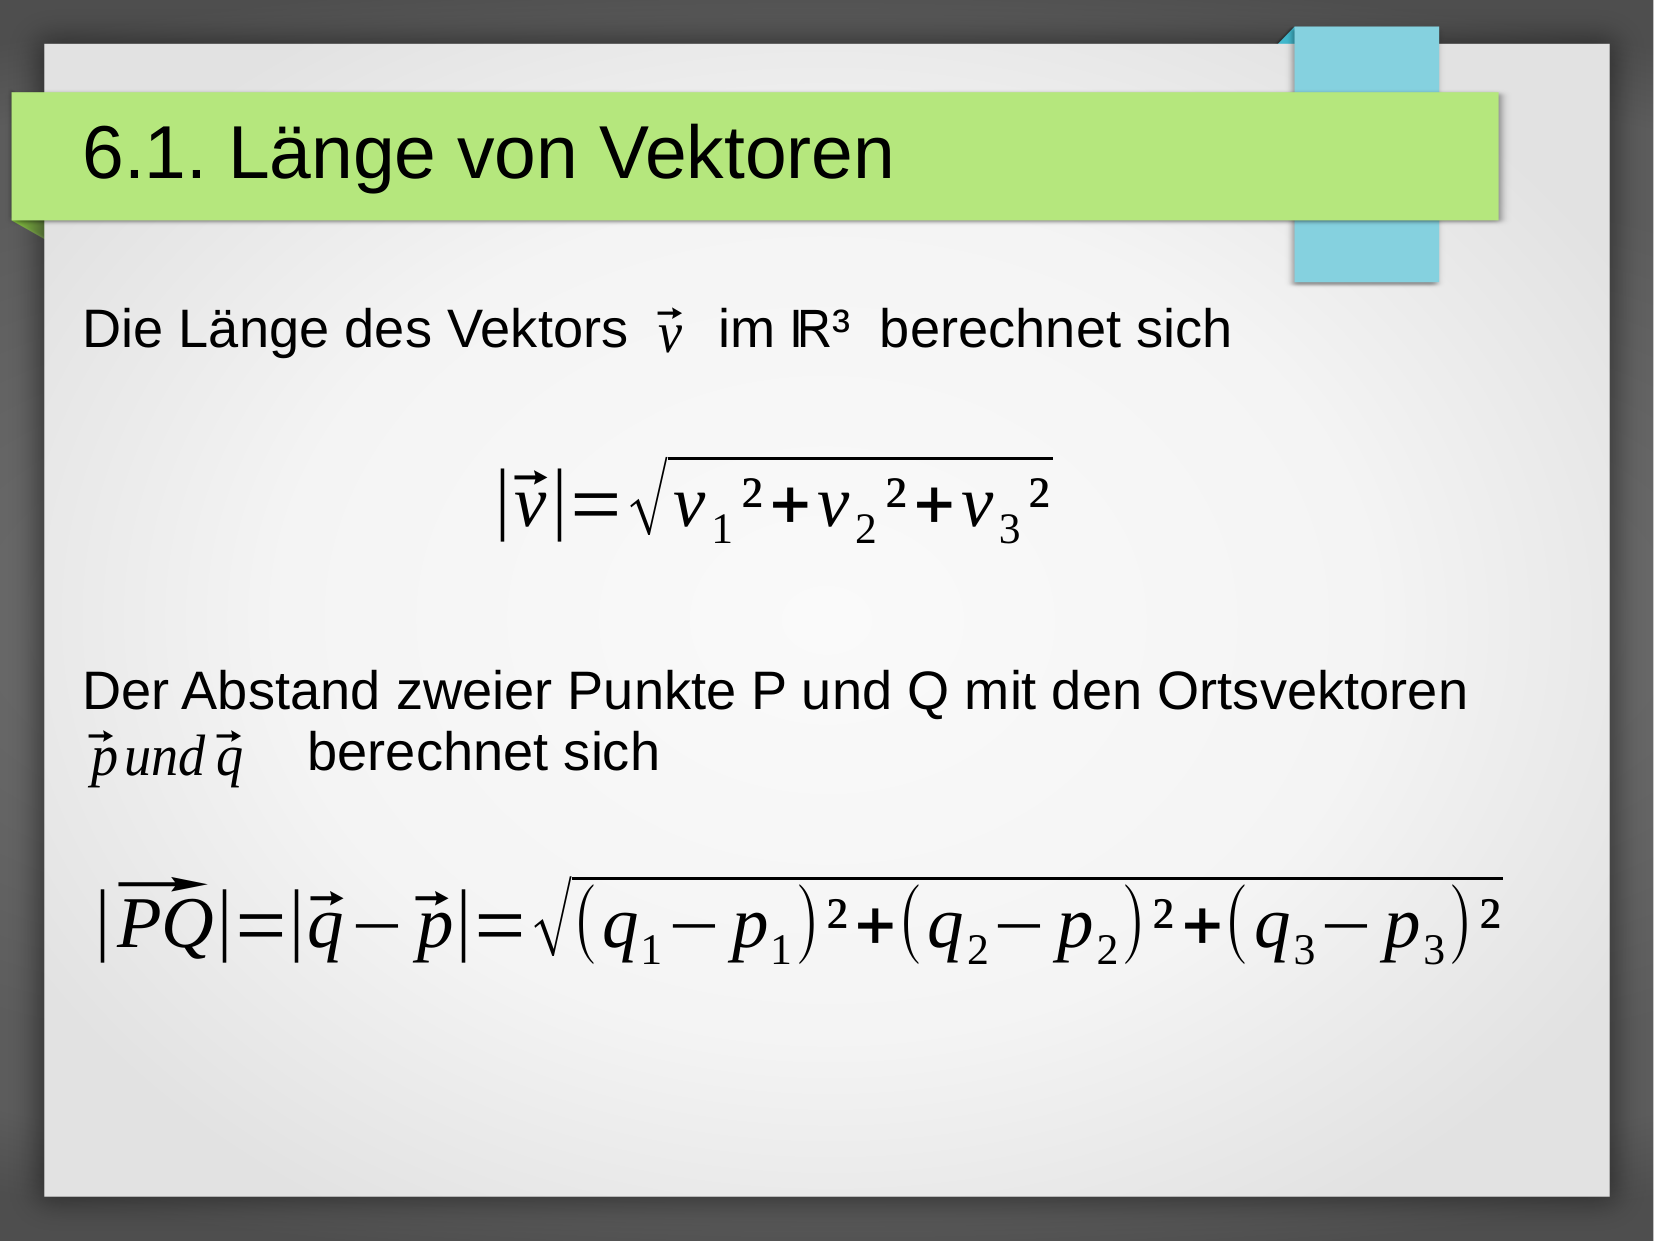

6.1. Länge von Vektoren
# Die Länge des Vektors im ℝ³ berechnet sich
Der Abstand zweier Punkte P und Q mit den Ortsvektoren
 berechnet sich